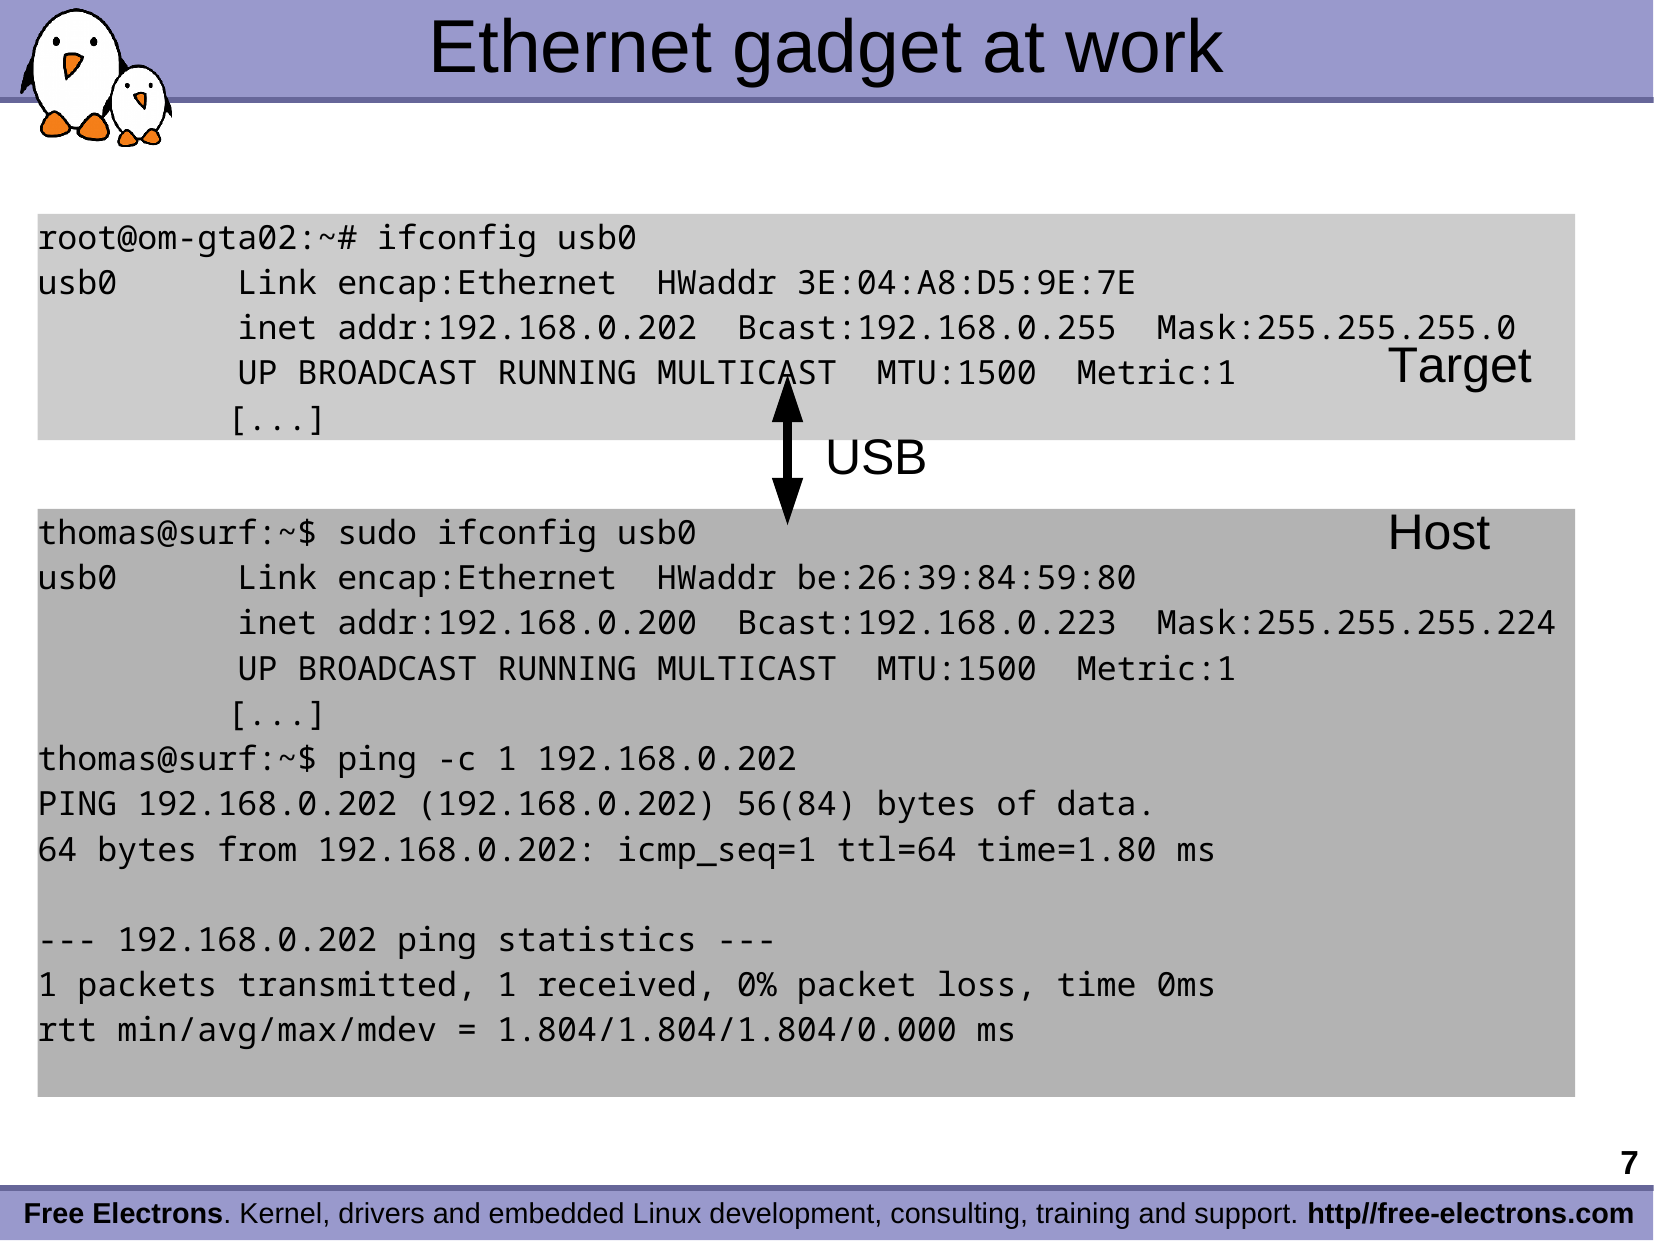

# Ethernet gadget at work
root@om-gta02:~# ifconfig usb0
usb0 Link encap:Ethernet HWaddr 3E:04:A8:D5:9E:7E
 inet addr:192.168.0.202 Bcast:192.168.0.255 Mask:255.255.255.0
 UP BROADCAST RUNNING MULTICAST MTU:1500 Metric:1
		 [...]
Target
USB
Host
thomas@surf:~$ sudo ifconfig usb0
usb0 Link encap:Ethernet HWaddr be:26:39:84:59:80
 inet addr:192.168.0.200 Bcast:192.168.0.223 Mask:255.255.255.224
 UP BROADCAST RUNNING MULTICAST MTU:1500 Metric:1
		 [...]
thomas@surf:~$ ping -c 1 192.168.0.202
PING 192.168.0.202 (192.168.0.202) 56(84) bytes of data.
64 bytes from 192.168.0.202: icmp_seq=1 ttl=64 time=1.80 ms
--- 192.168.0.202 ping statistics ---
1 packets transmitted, 1 received, 0% packet loss, time 0ms
rtt min/avg/max/mdev = 1.804/1.804/1.804/0.000 ms